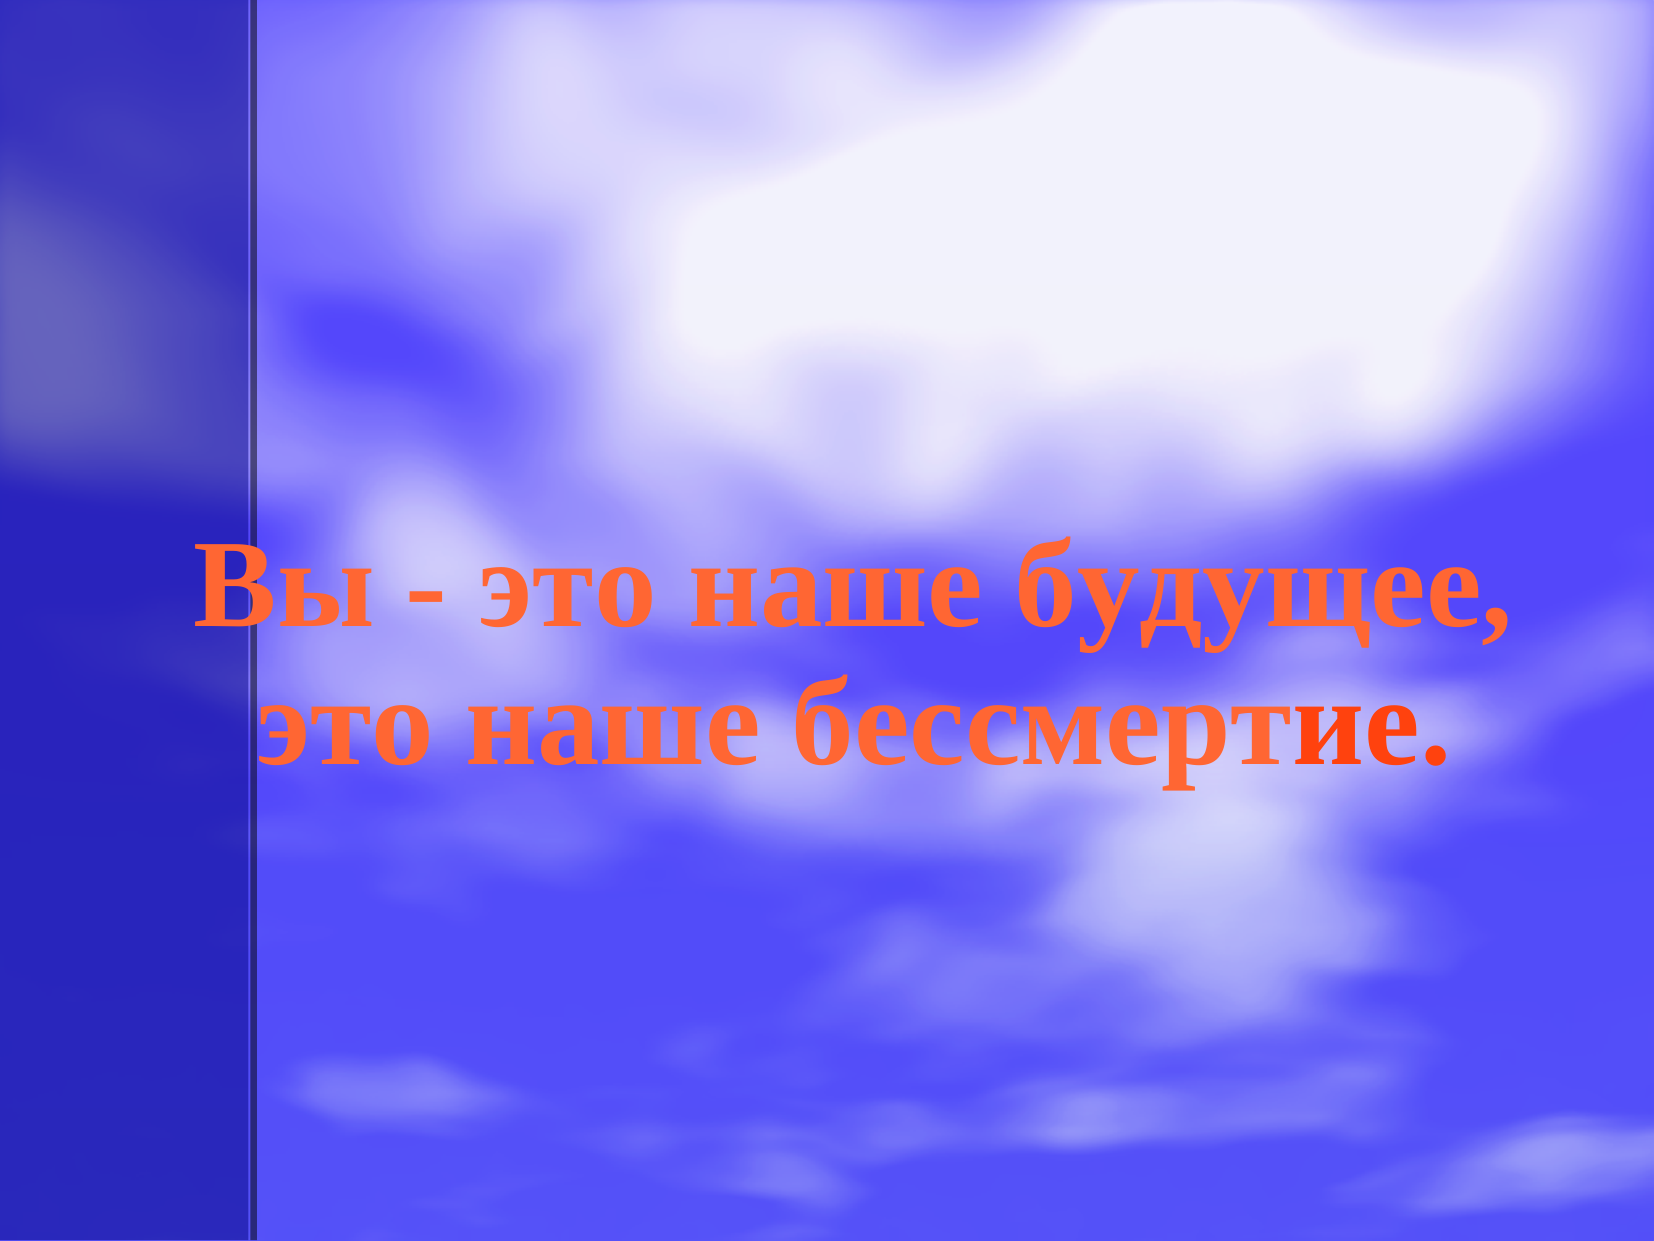

# Вы - это наше будущее, это наше бессмертие.